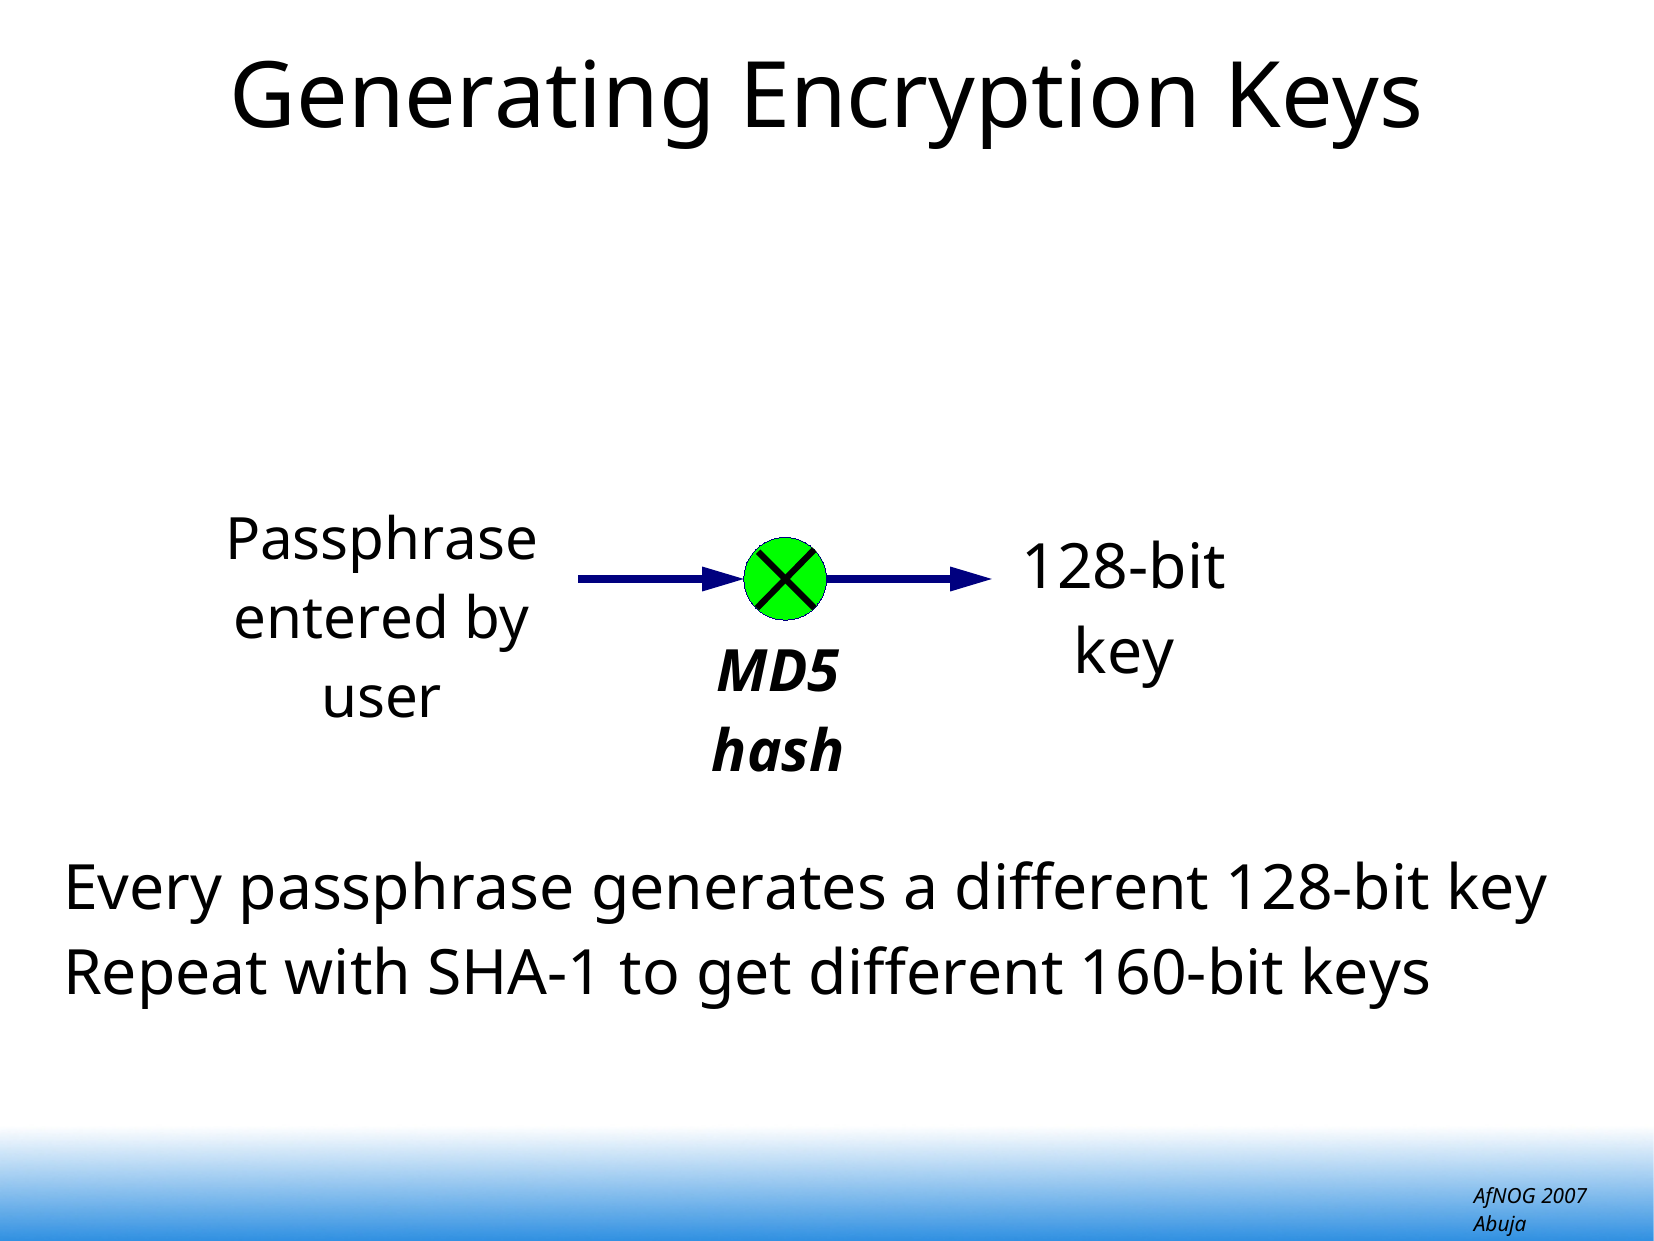

# Generating Encryption Keys
Passphrase
entered by
user
128-bit
key
MD5
hash
 Every passphrase generates a different 128-bit key
 Repeat with SHA-1 to get different 160-bit keys